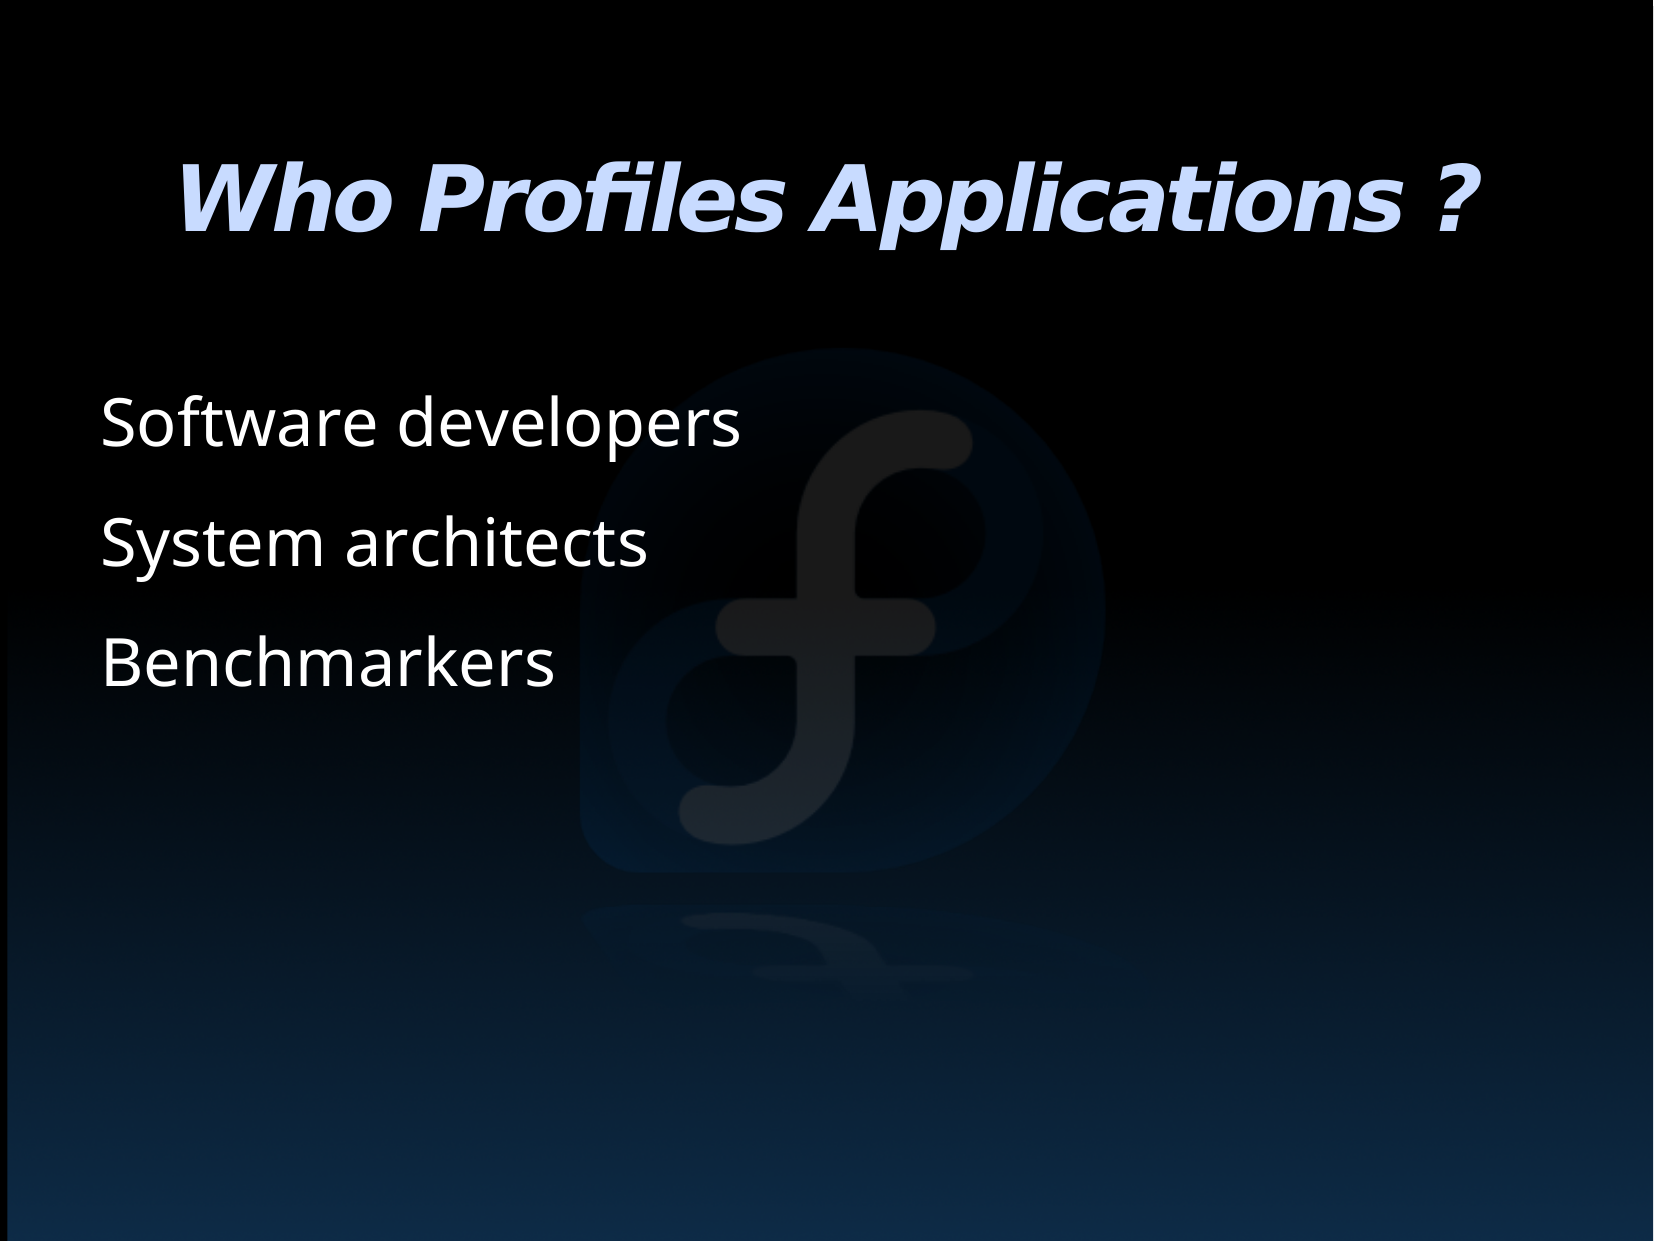

# Who Profiles Applications ?
Software developers
System architects
Benchmarkers